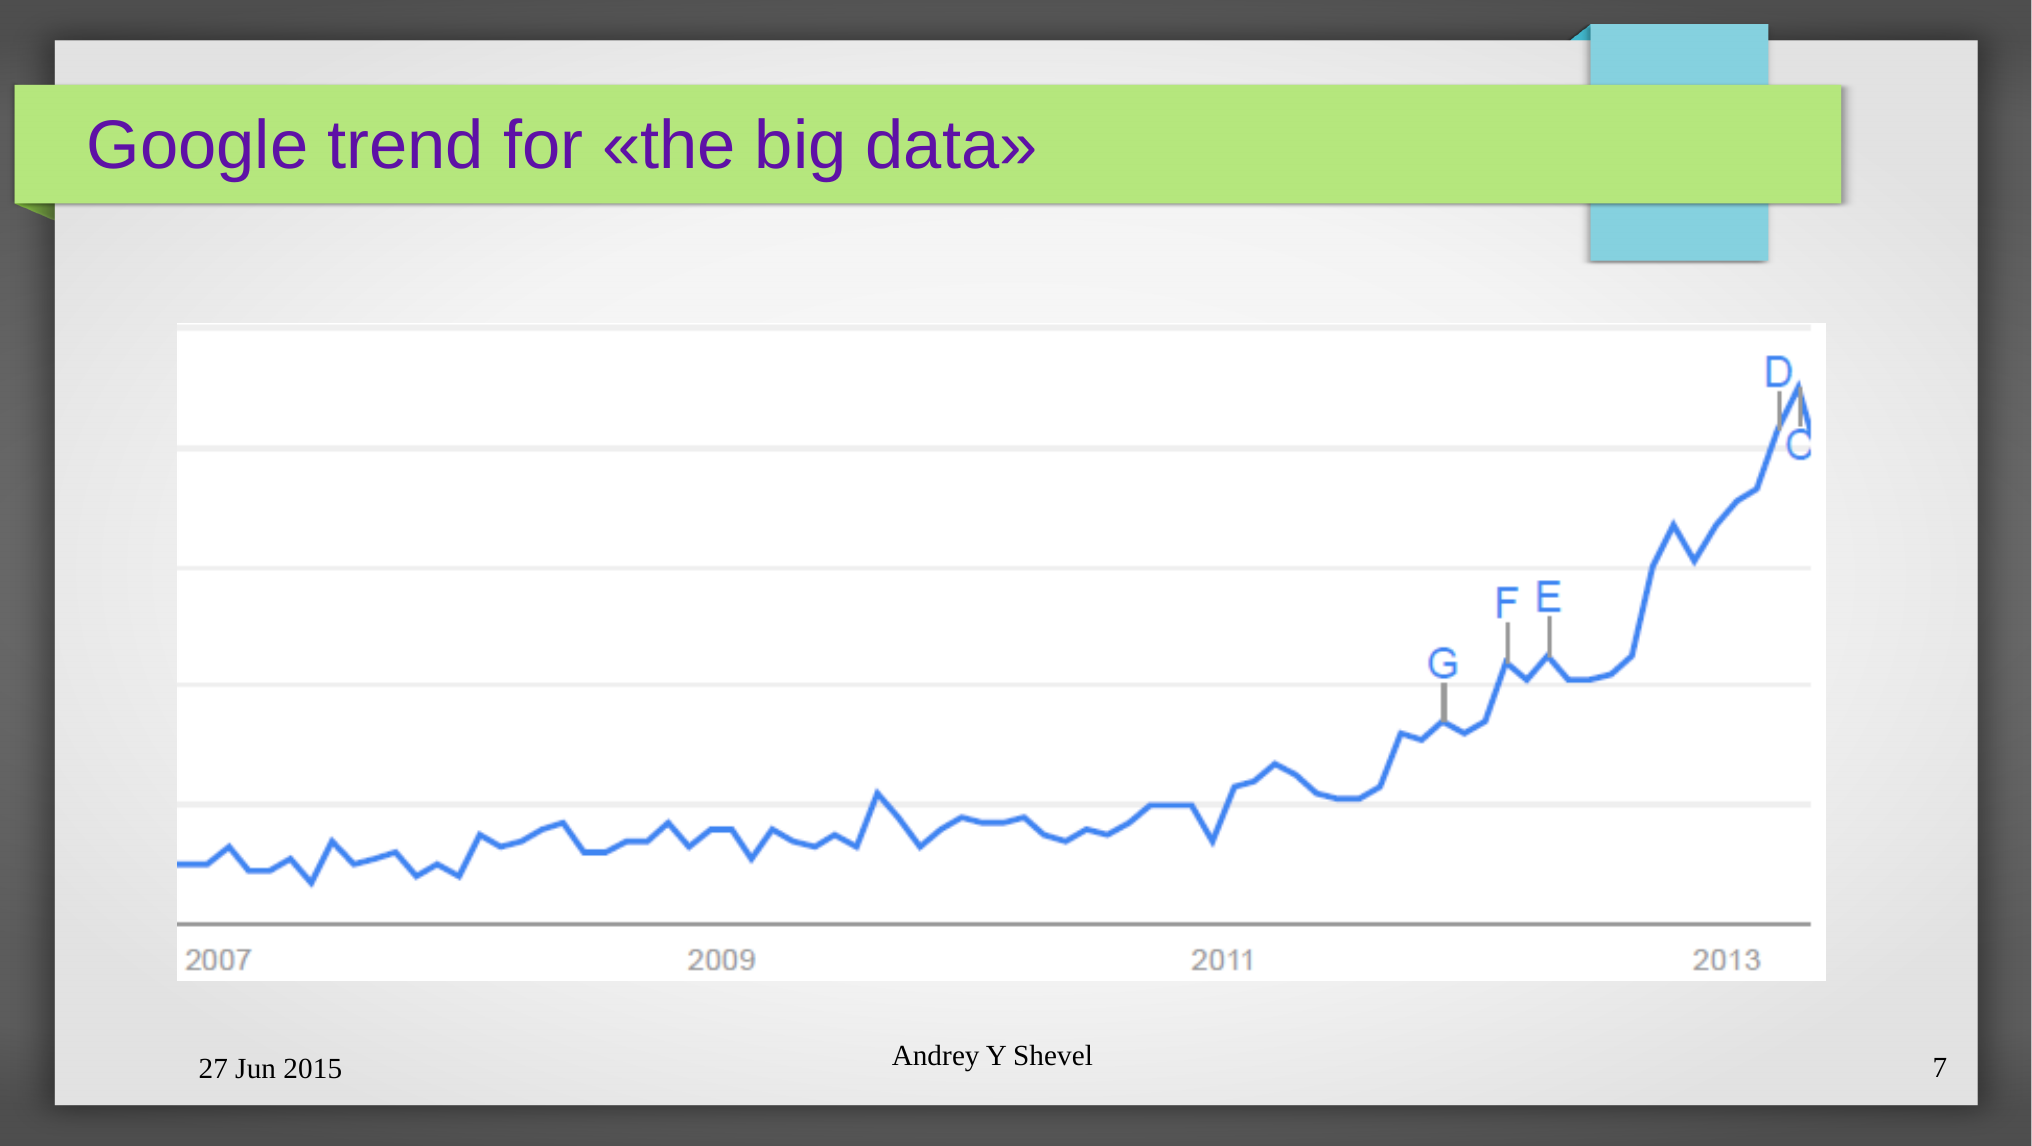

# Google trend for «the big data»
7
15 April 2013